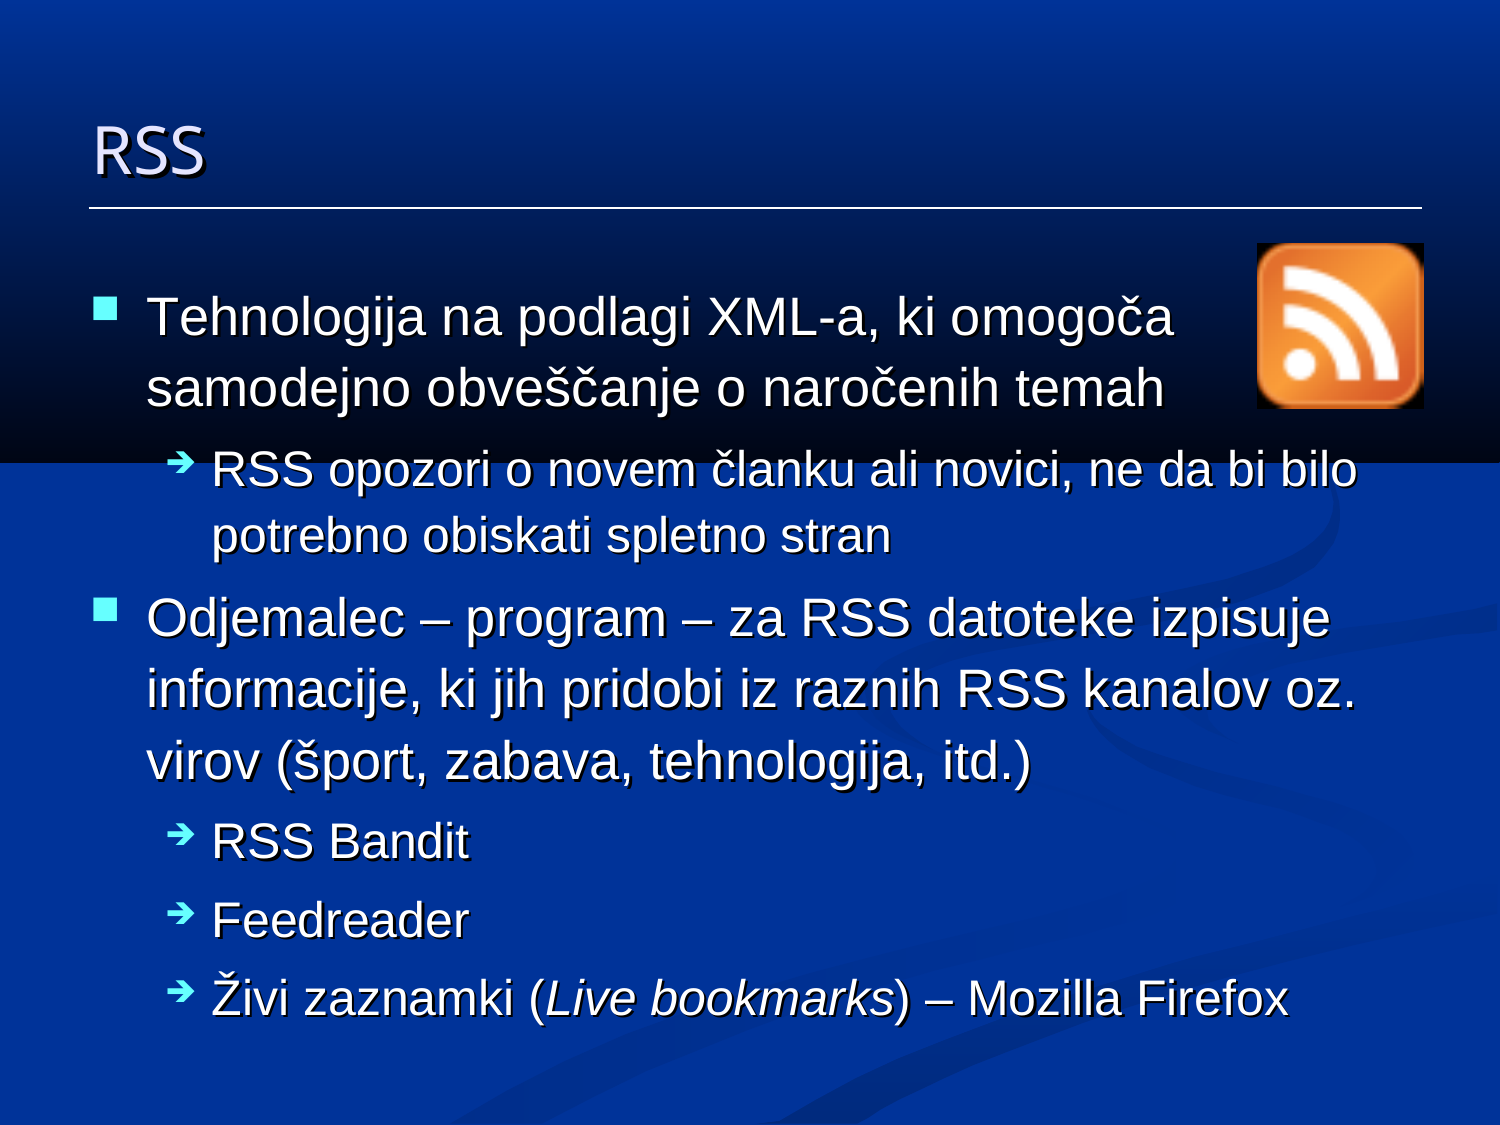

RSS
# Tehnologija na podlagi XML-a, ki omogoča samodejno obveščanje o naročenih temah
RSS opozori o novem članku ali novici, ne da bi bilo potrebno obiskati spletno stran
Odjemalec – program – za RSS datoteke izpisuje informacije, ki jih pridobi iz raznih RSS kanalov oz. virov (šport, zabava, tehnologija, itd.)
RSS Bandit
Feedreader
Živi zaznamki (Live bookmarks) – Mozilla Firefox